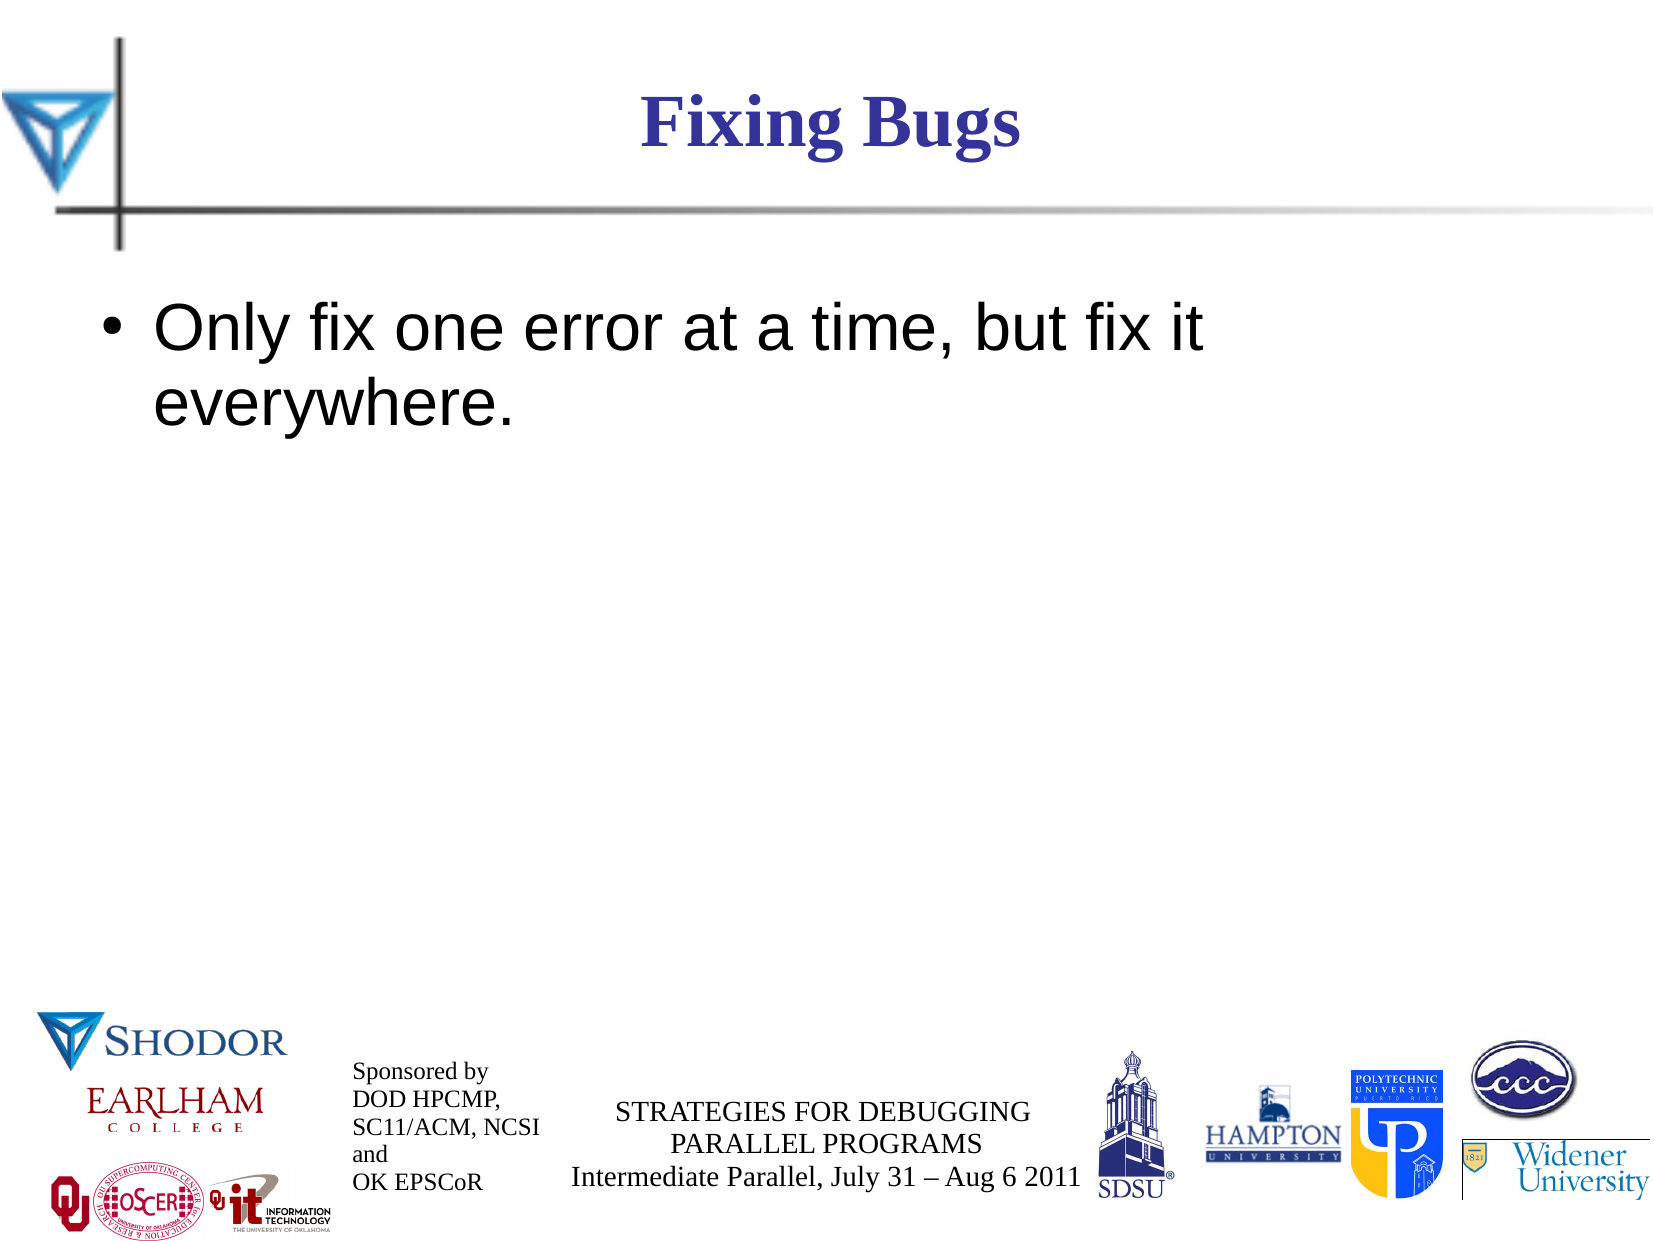

# Fixing Bugs
Only fix one error at a time, but fix it everywhere.
Sponsored by DOD HPCMP, SC11/ACM, NCSI and
OK EPSCoR
STRATEGIES FOR DEBUGGING
PARALLEL PROGRAMS
Intermediate Parallel, July 31 – Aug 6 2011